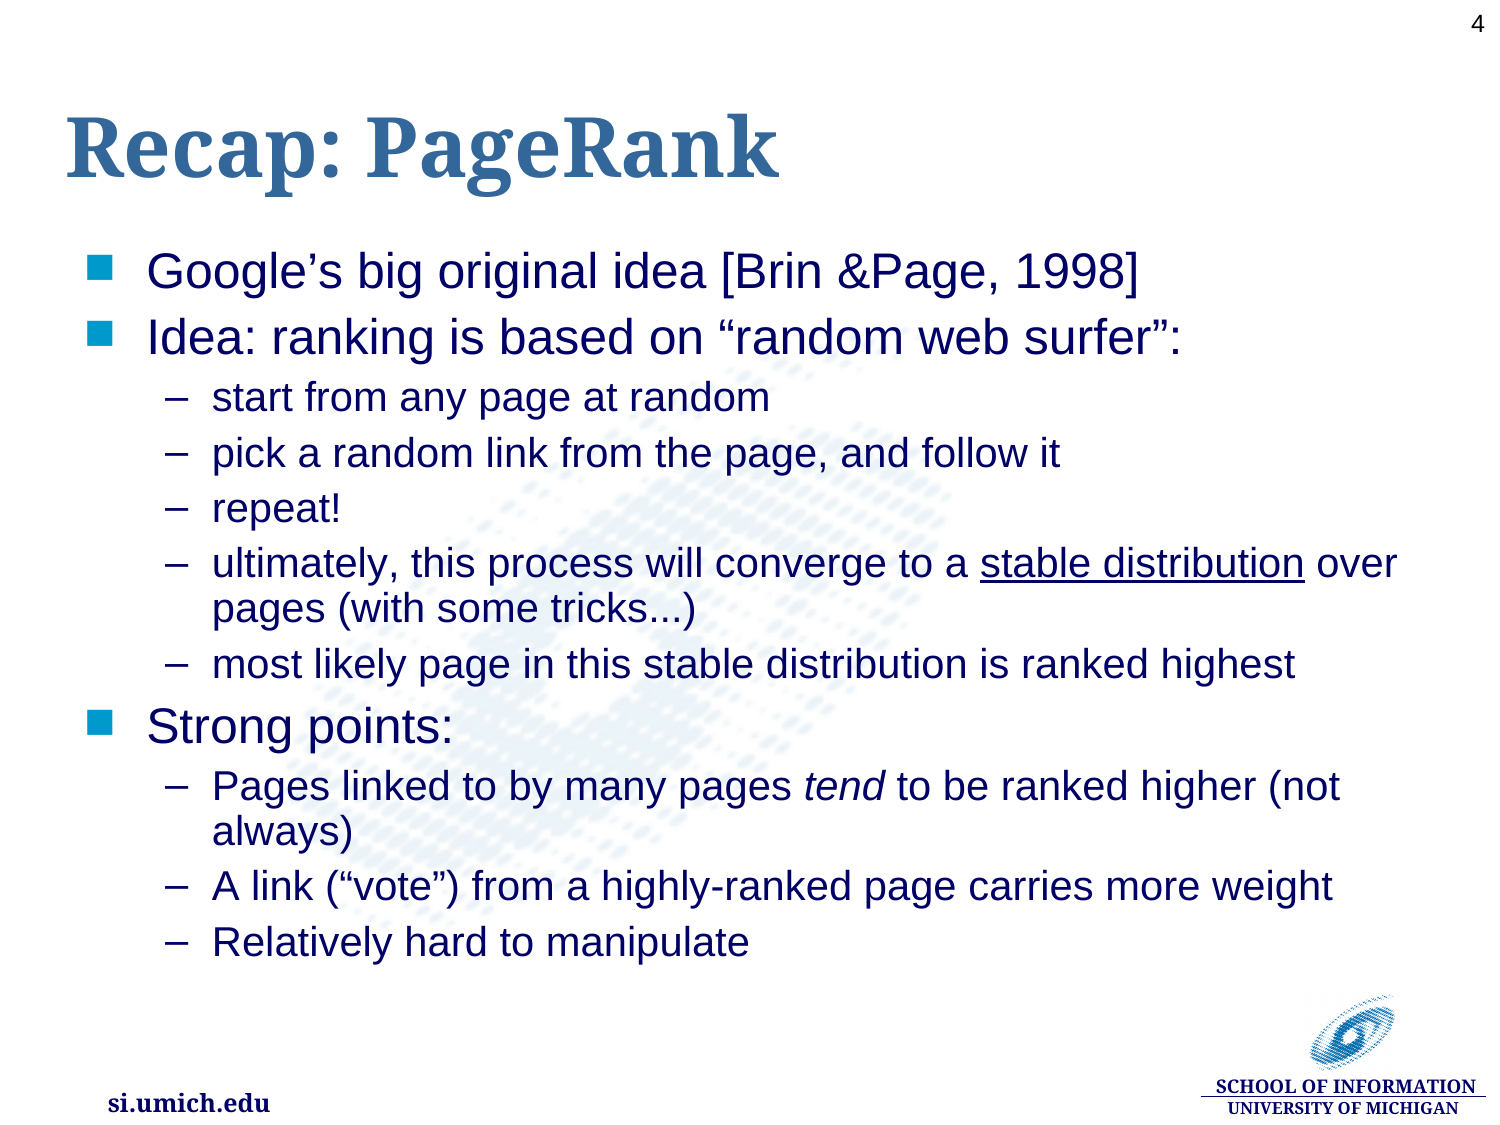

# Recap: PageRank
Google’s big original idea [Brin &Page, 1998]
Idea: ranking is based on “random web surfer”:
start from any page at random
pick a random link from the page, and follow it
repeat!
ultimately, this process will converge to a stable distribution over pages (with some tricks...)
most likely page in this stable distribution is ranked highest
Strong points:
Pages linked to by many pages tend to be ranked higher (not always)
A link (“vote”) from a highly-ranked page carries more weight
Relatively hard to manipulate